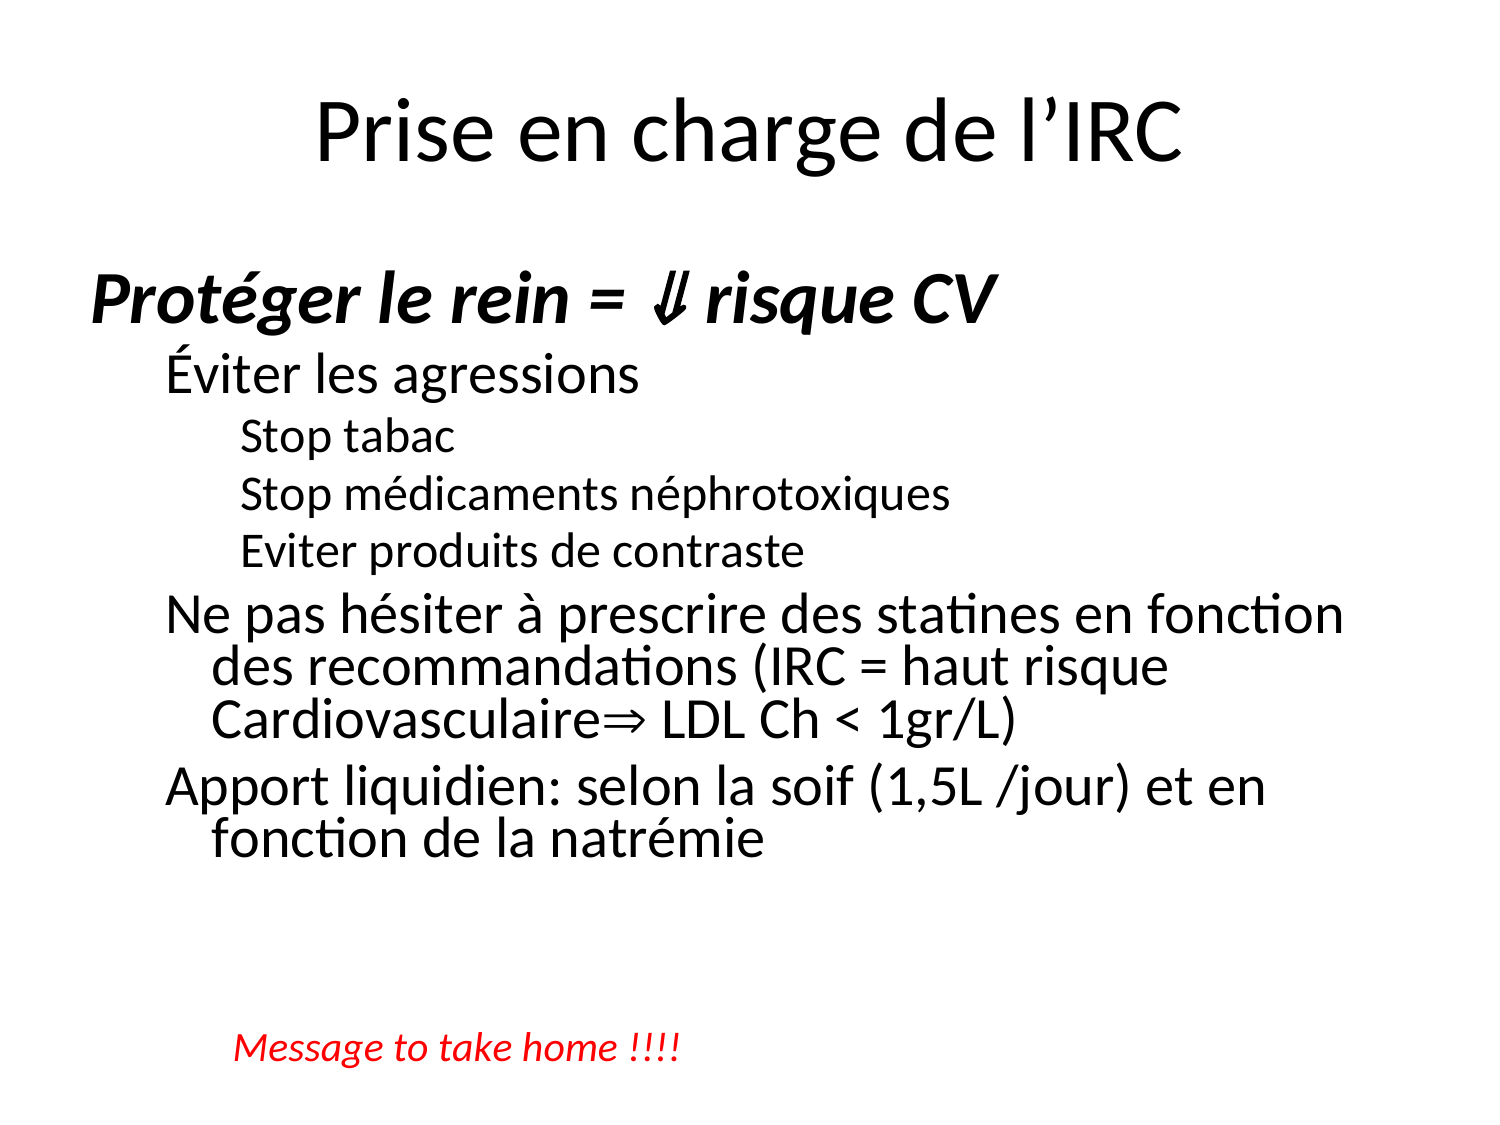

# Prise en charge de l’IRC
Protéger le rein =  risque CV
Éviter les agressions
Stop tabac
Stop médicaments néphrotoxiques
Eviter produits de contraste
Ne pas hésiter à prescrire des statines en fonction des recommandations (IRC = haut risque Cardiovasculaire LDL Ch < 1gr/L)
Apport liquidien: selon la soif (1,5L /jour) et en fonction de la natrémie
Message to take home !!!!